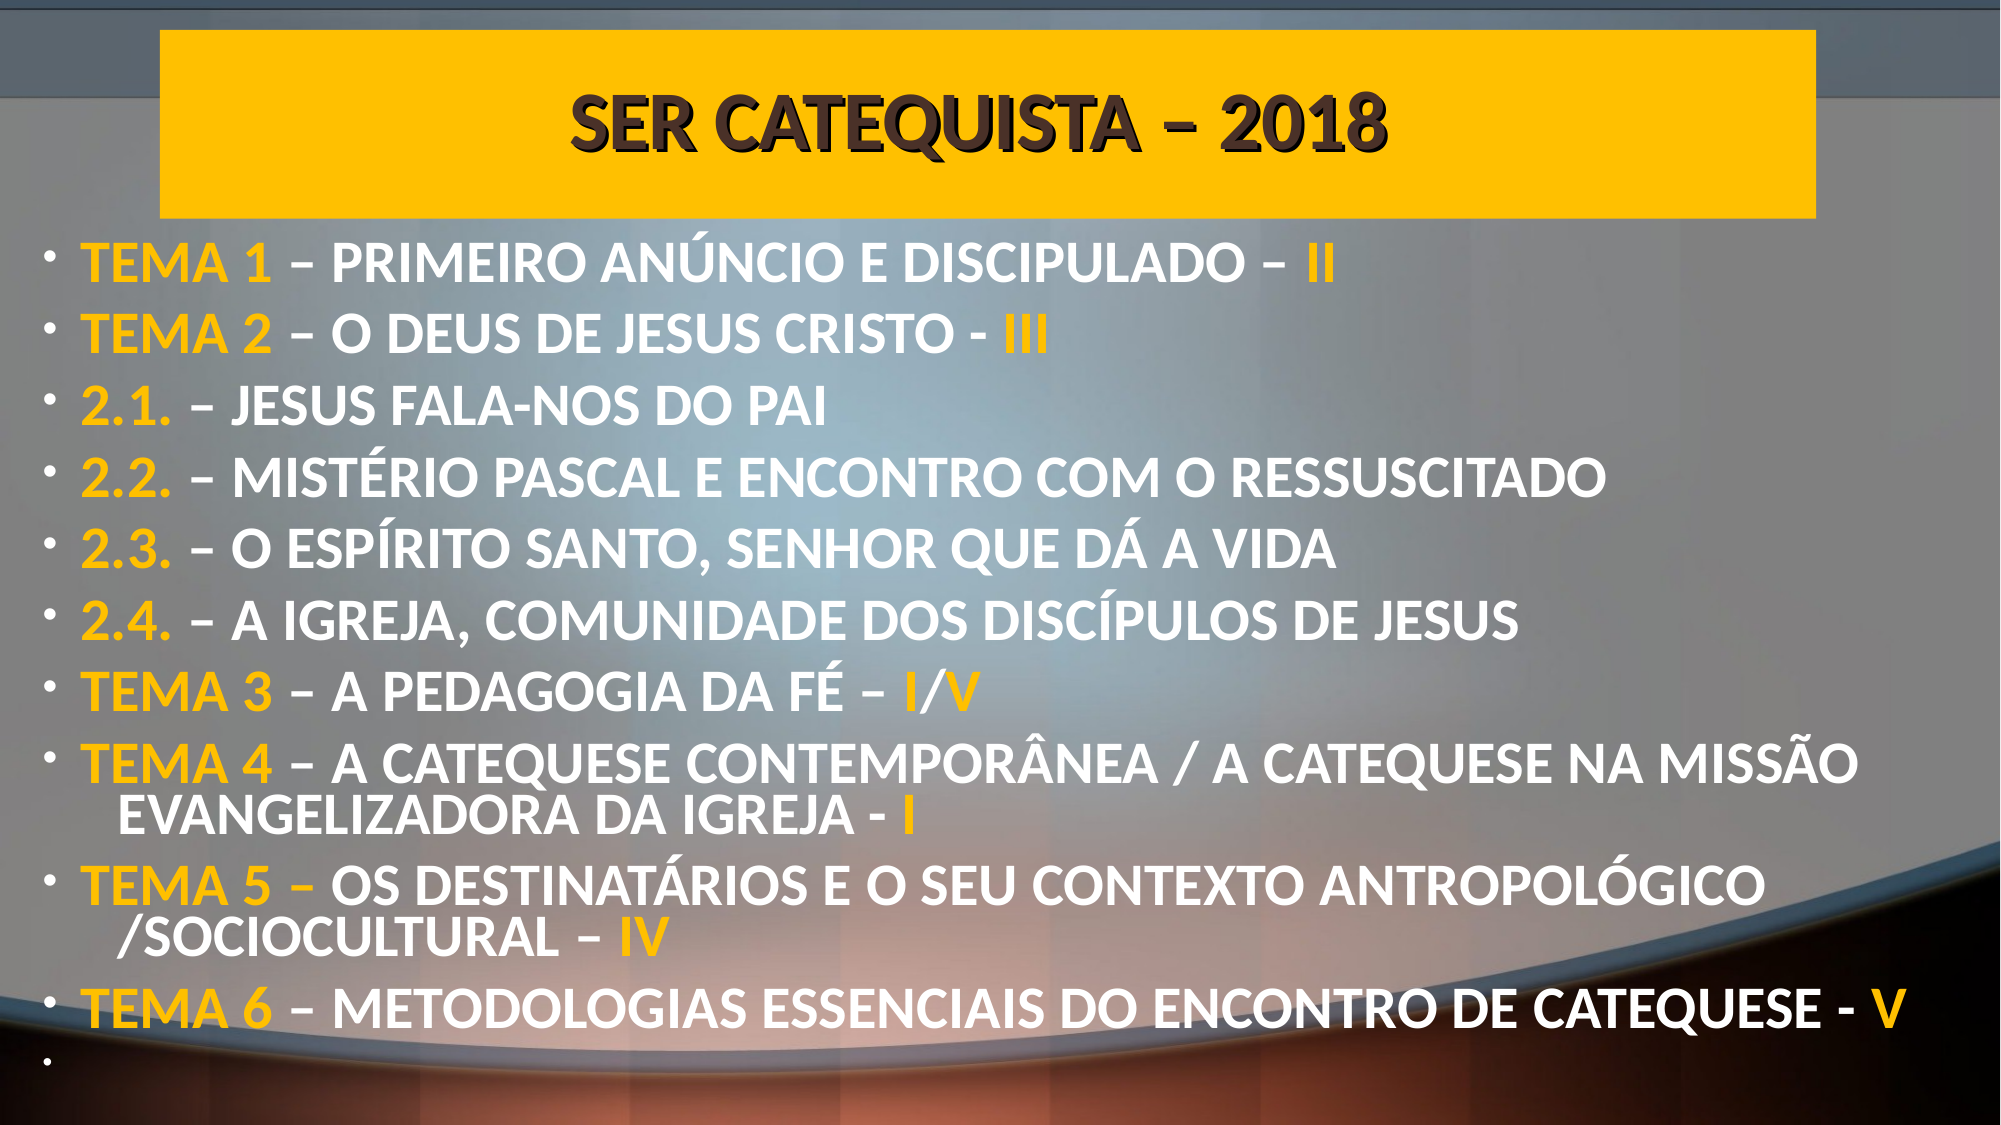

# SER CATEQUISTA – 2018
TEMA 1 – PRIMEIRO ANÚNCIO E DISCIPULADO – II
TEMA 2 – O DEUS DE JESUS CRISTO - III
2.1. – JESUS FALA-NOS DO PAI
2.2. – MISTÉRIO PASCAL E ENCONTRO COM O RESSUSCITADO
2.3. – O ESPÍRITO SANTO, SENHOR QUE DÁ A VIDA
2.4. – A IGREJA, COMUNIDADE DOS DISCÍPULOS DE JESUS
TEMA 3 – A PEDAGOGIA DA FÉ – I/V
TEMA 4 – A CATEQUESE CONTEMPORÂNEA / A CATEQUESE NA MISSÃO EVANGELIZADORA DA IGREJA - I
TEMA 5 – OS DESTINATÁRIOS E O SEU CONTEXTO ANTROPOLÓGICO /SOCIOCULTURAL – IV
TEMA 6 – METODOLOGIAS ESSENCIAIS DO ENCONTRO DE CATEQUESE - V